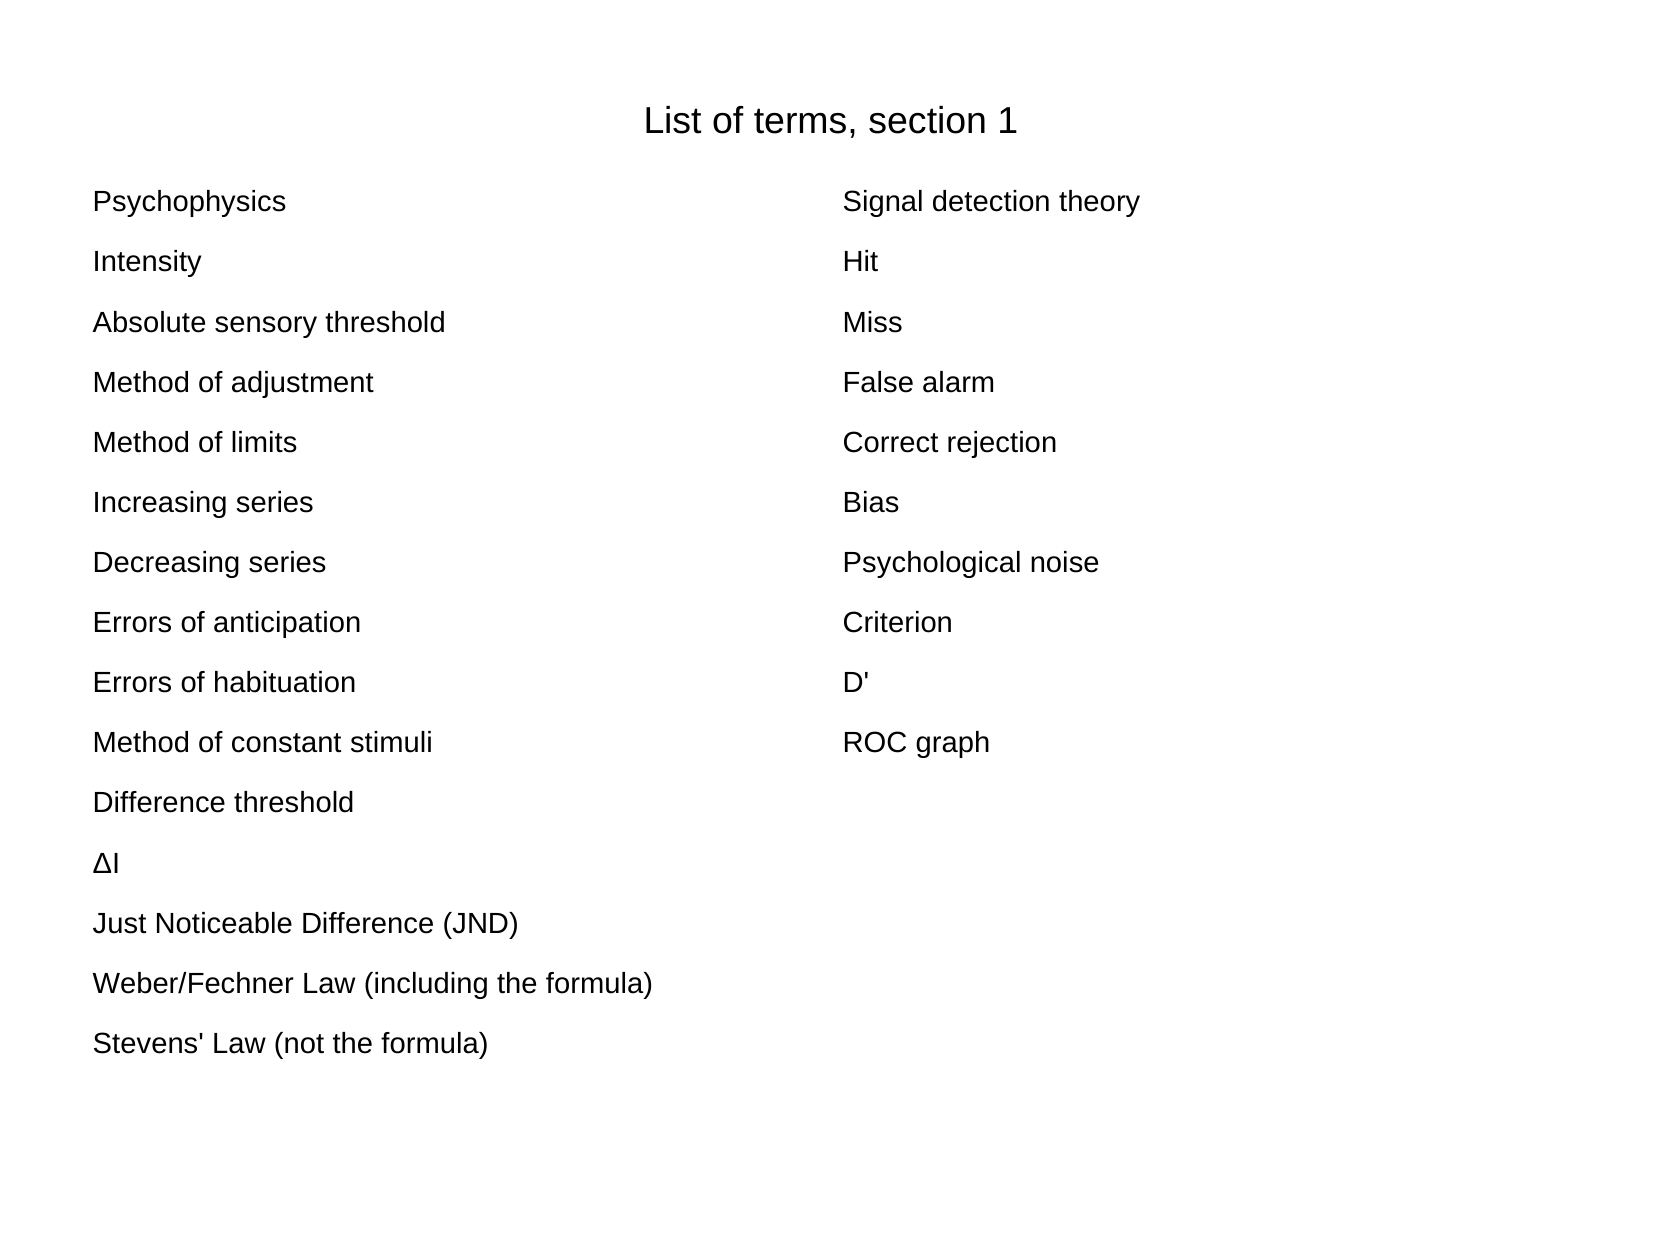

# List of terms, section 1
Psychophysics
Intensity
Absolute sensory threshold
Method of adjustment
Method of limits
Increasing series
Decreasing series
Errors of anticipation
Errors of habituation
Method of constant stimuli
Difference threshold
ΔI
Just Noticeable Difference (JND)
Weber/Fechner Law (including the formula)
Stevens' Law (not the formula)
Signal detection theory
Hit
Miss
False alarm
Correct rejection
Bias
Psychological noise
Criterion
D'
ROC graph